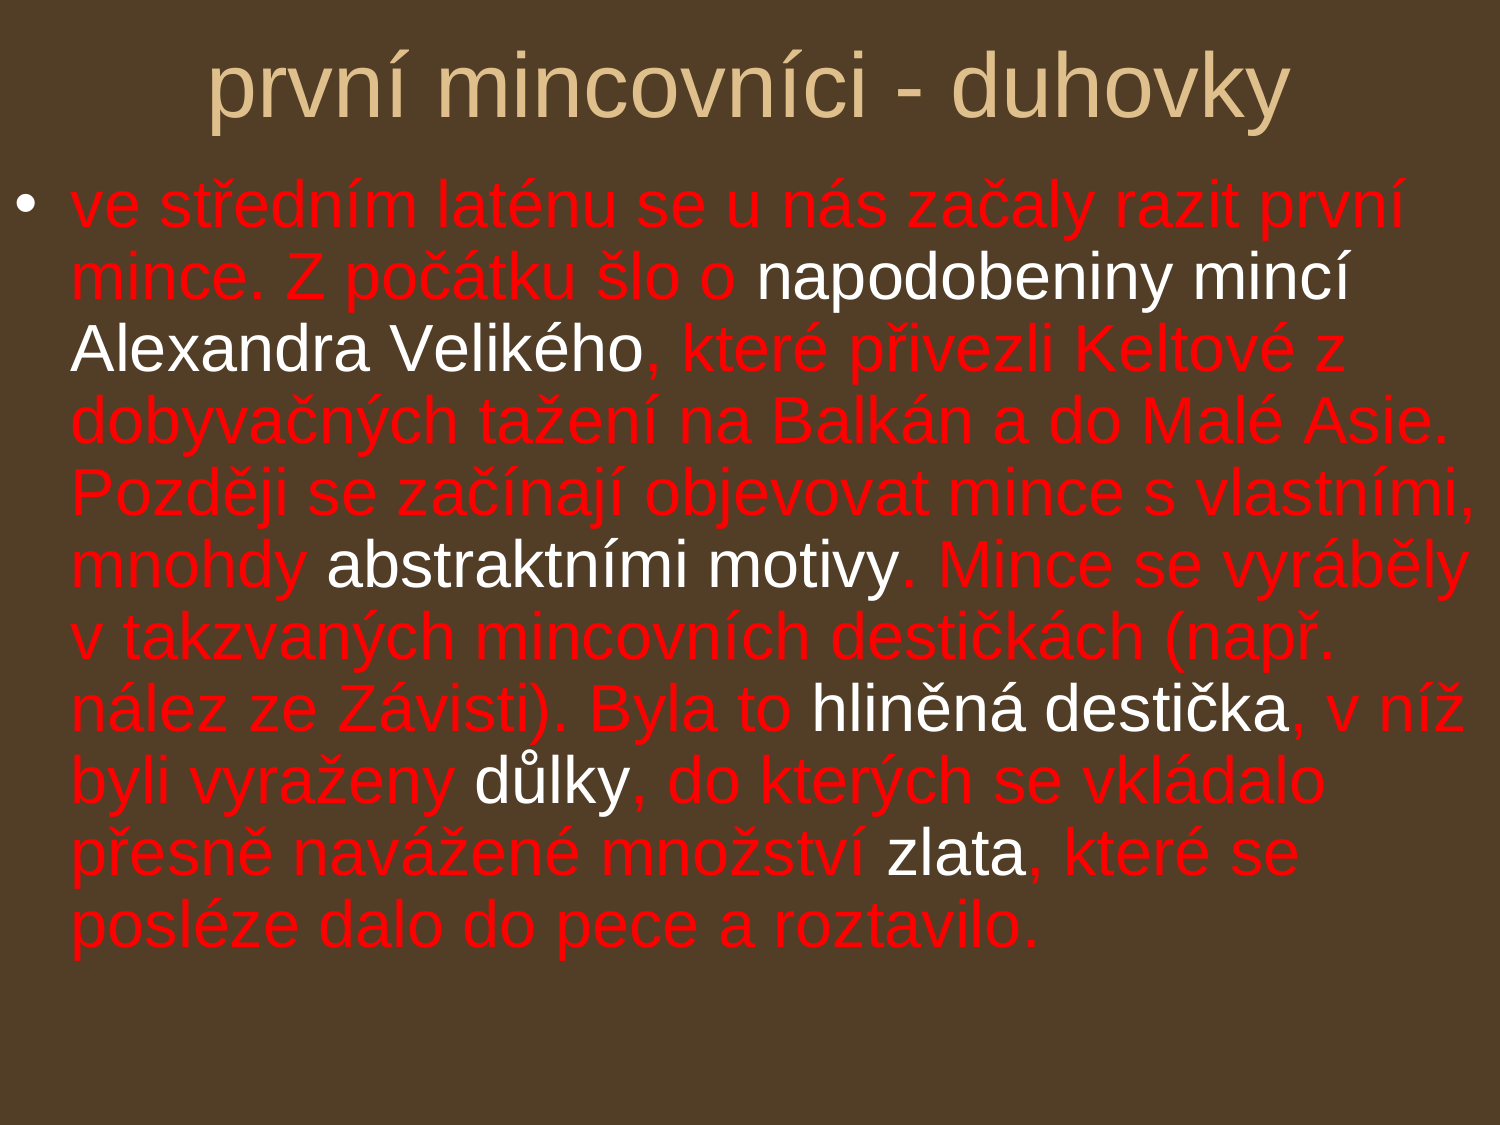

# první mincovníci - duhovky
ve středním laténu se u nás začaly razit první mince. Z počátku šlo o napodobeniny mincí Alexandra Velikého, které přivezli Keltové z dobyvačných tažení na Balkán a do Malé Asie. Později se začínají objevovat mince s vlastními, mnohdy abstraktními motivy. Mince se vyráběly v takzvaných mincovních destičkách (např. nález ze Závisti). Byla to hliněná destička, v níž byli vyraženy důlky, do kterých se vkládalo přesně navážené množství zlata, které se posléze dalo do pece a roztavilo.